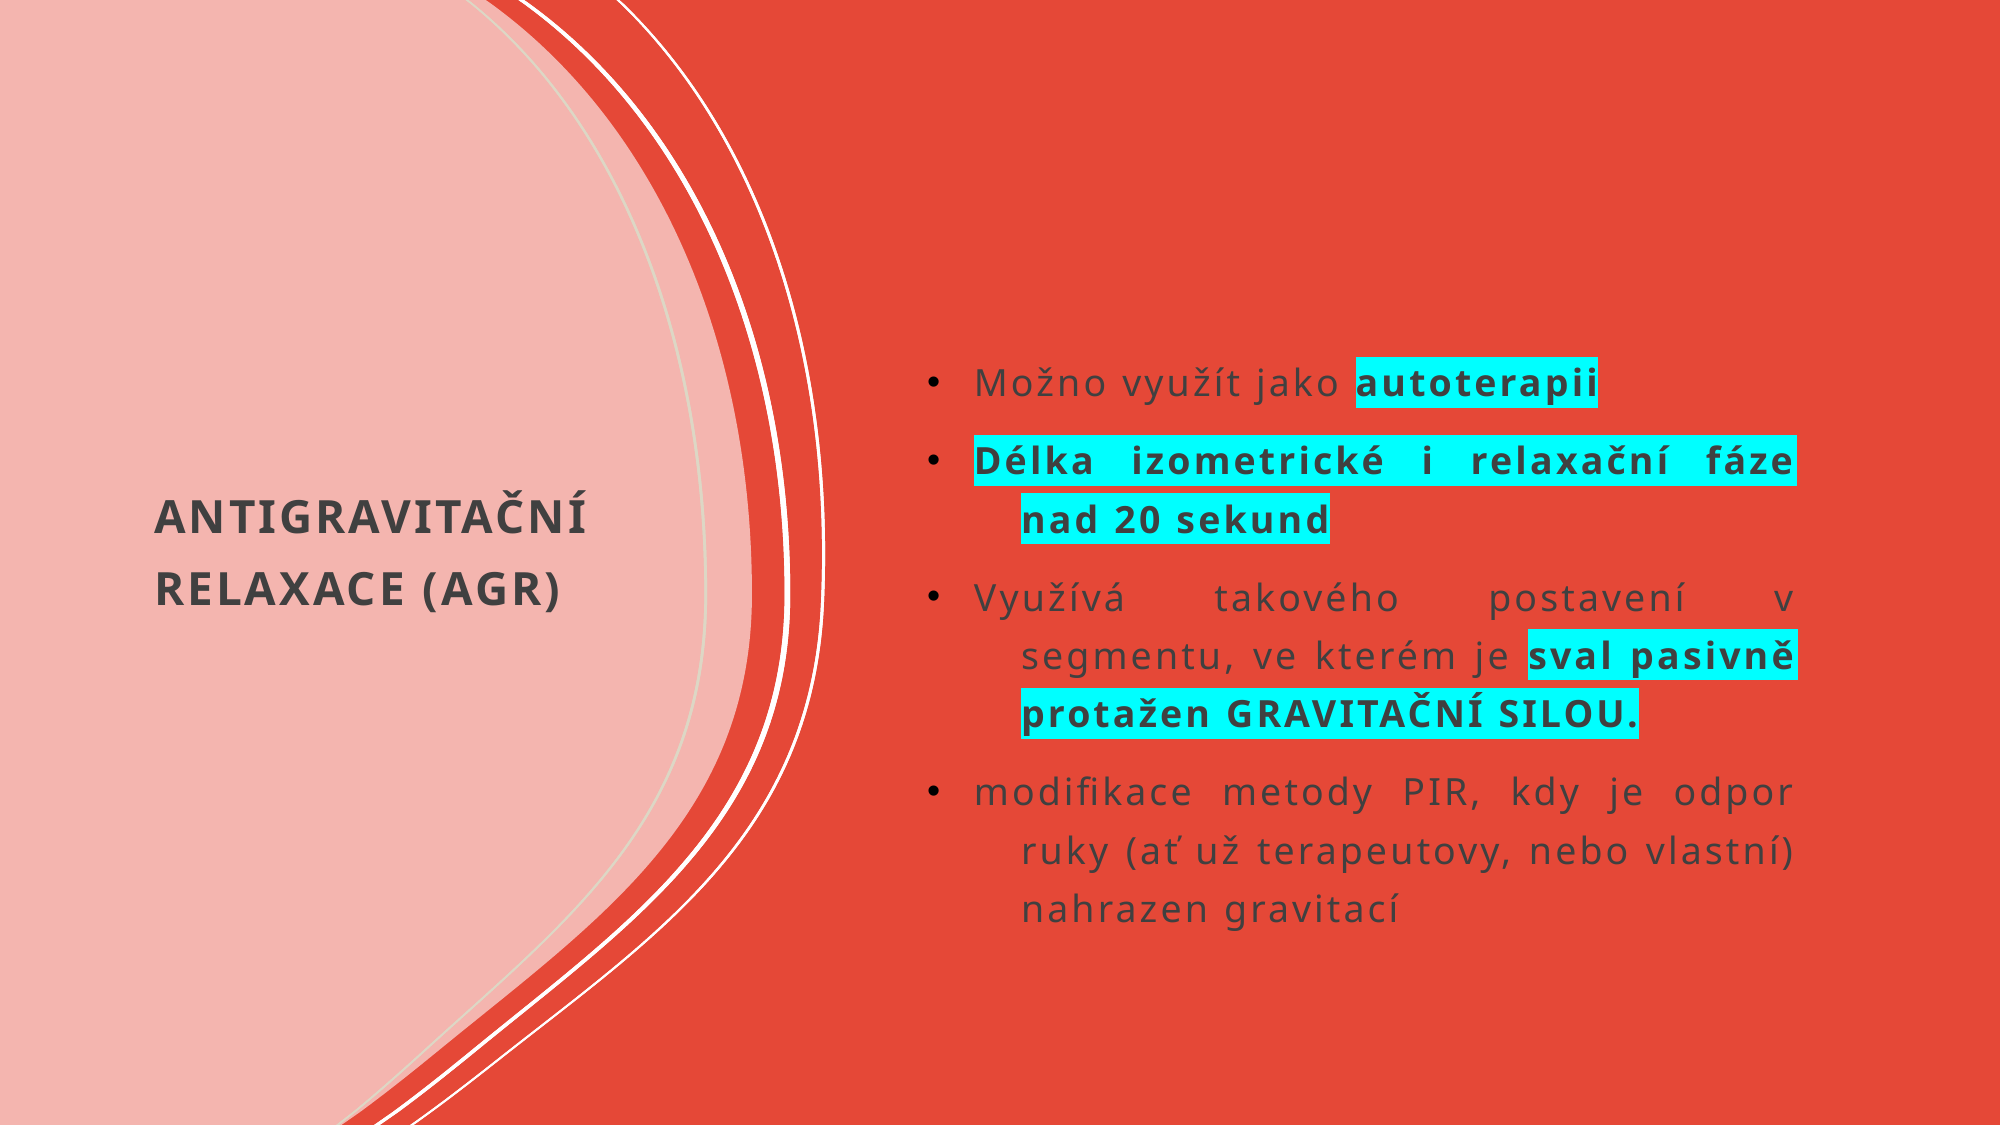

Možno využít jako autoterapii
Délka izometrické i relaxační fáze nad 20 sekund
Využívá takového postavení v segmentu, ve kterém je sval pasivně protažen GRAVITAČNÍ SILOU.
modifikace metody PIR, kdy je odpor ruky (ať už terapeutovy, nebo vlastní) nahrazen gravitací
# ANTIGRAVITAČNÍ RELAXACE (AGR)